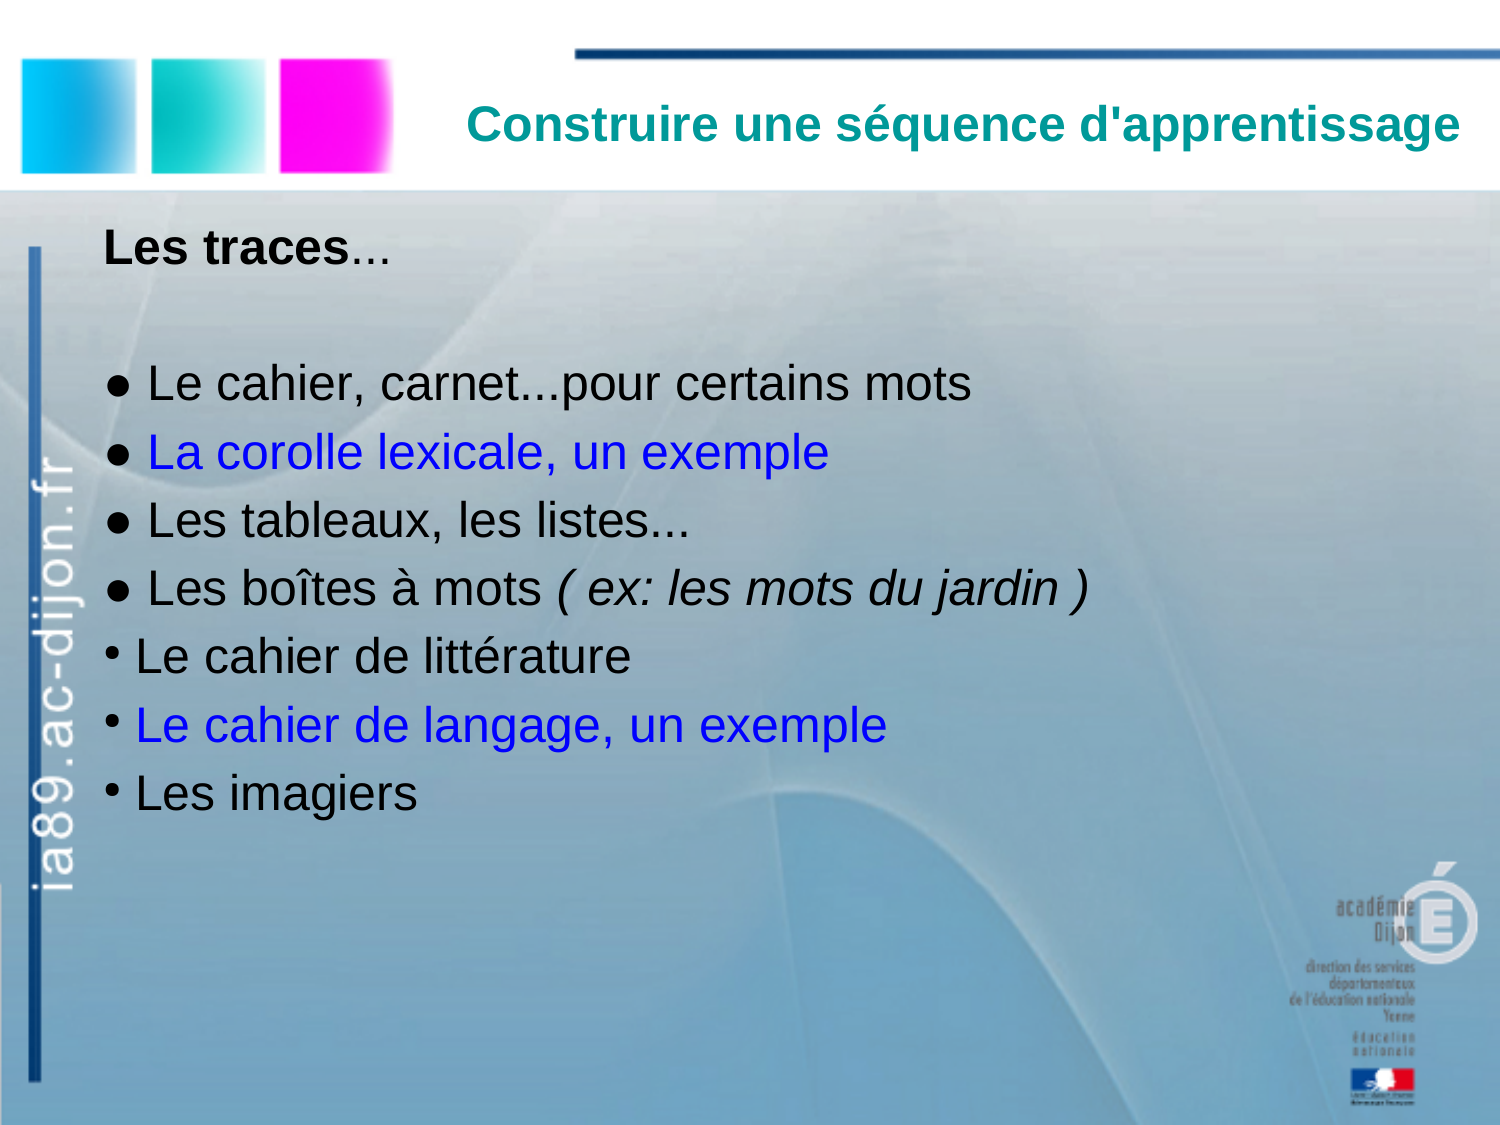

# Construire une séquence d'apprentissage
Les traces...
● Le cahier, carnet...pour certains mots
● La corolle lexicale, un exemple
● Les tableaux, les listes...
● Les boîtes à mots ( ex: les mots du jardin )
 Le cahier de littérature
 Le cahier de langage, un exemple
 Les imagiers